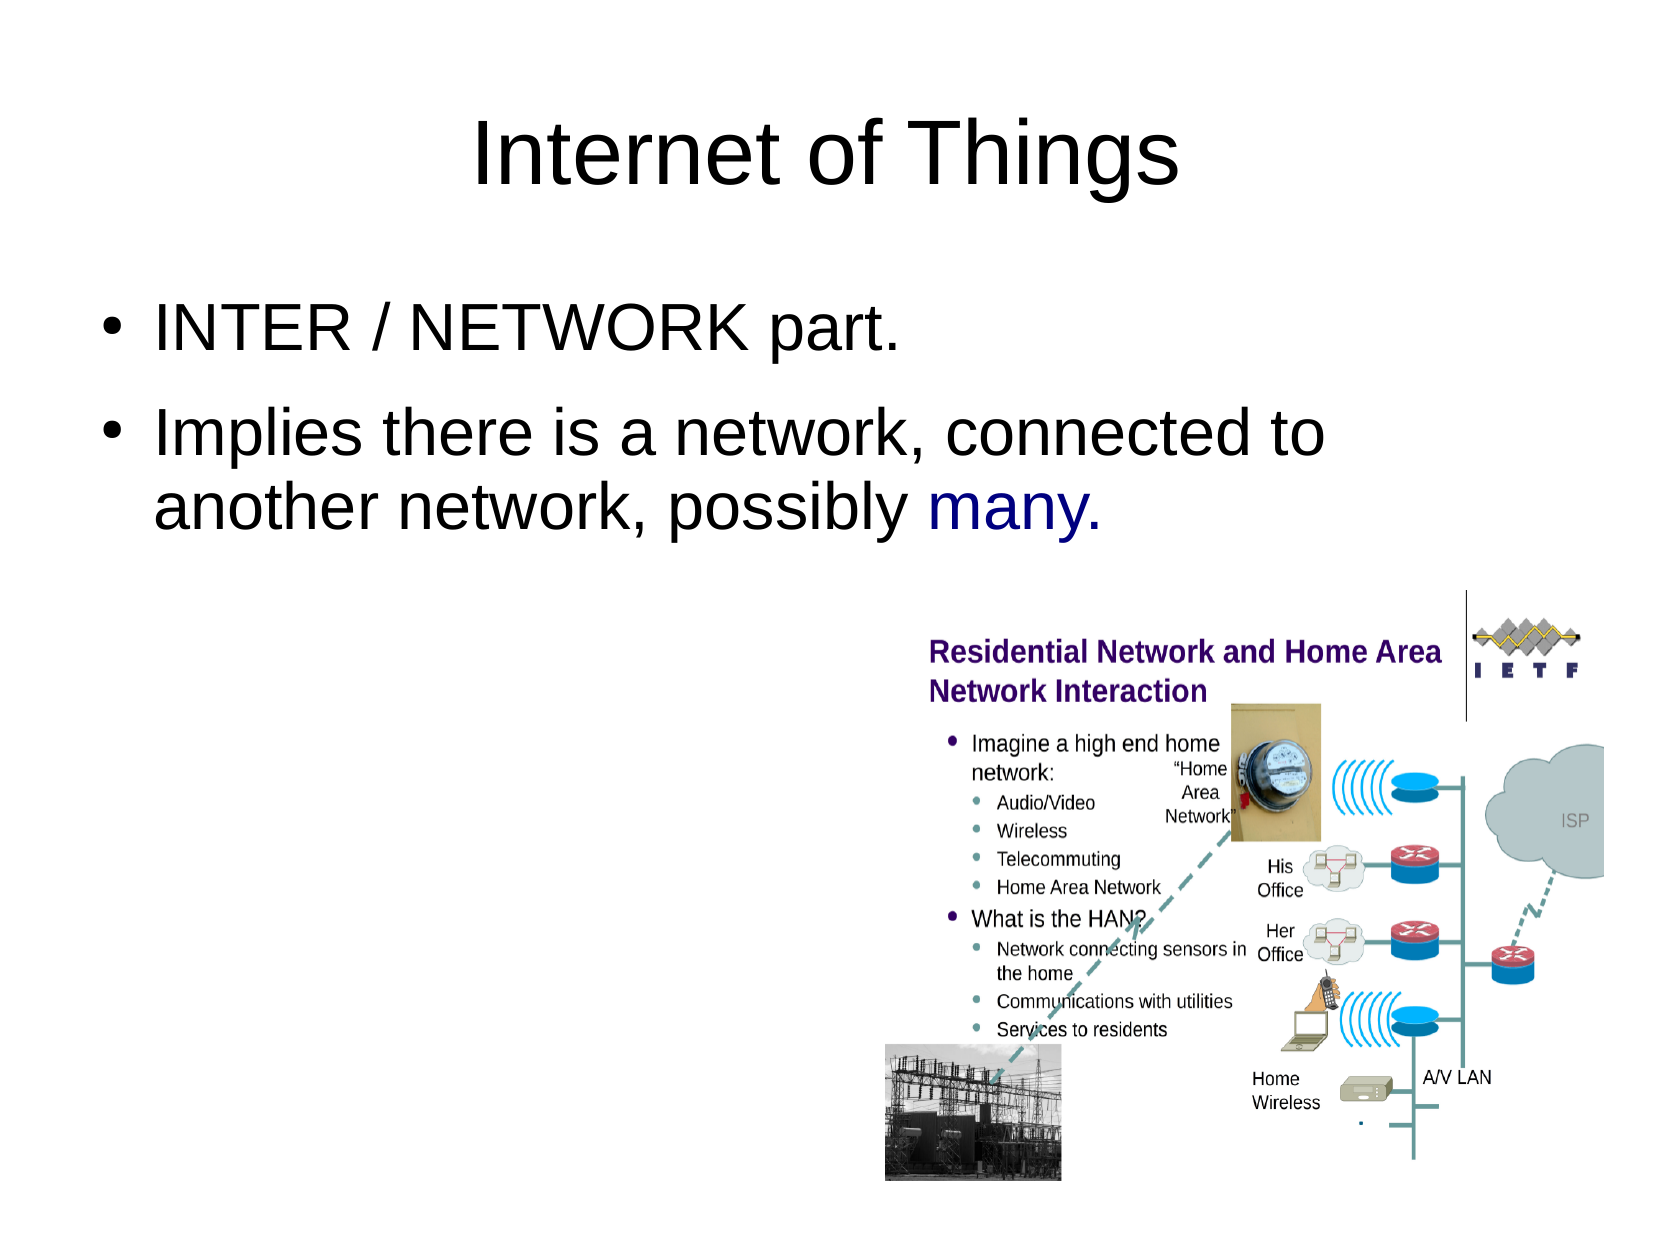

# Internet of Things
INTER / NETWORK part.
Implies there is a network, connected to another network, possibly many.